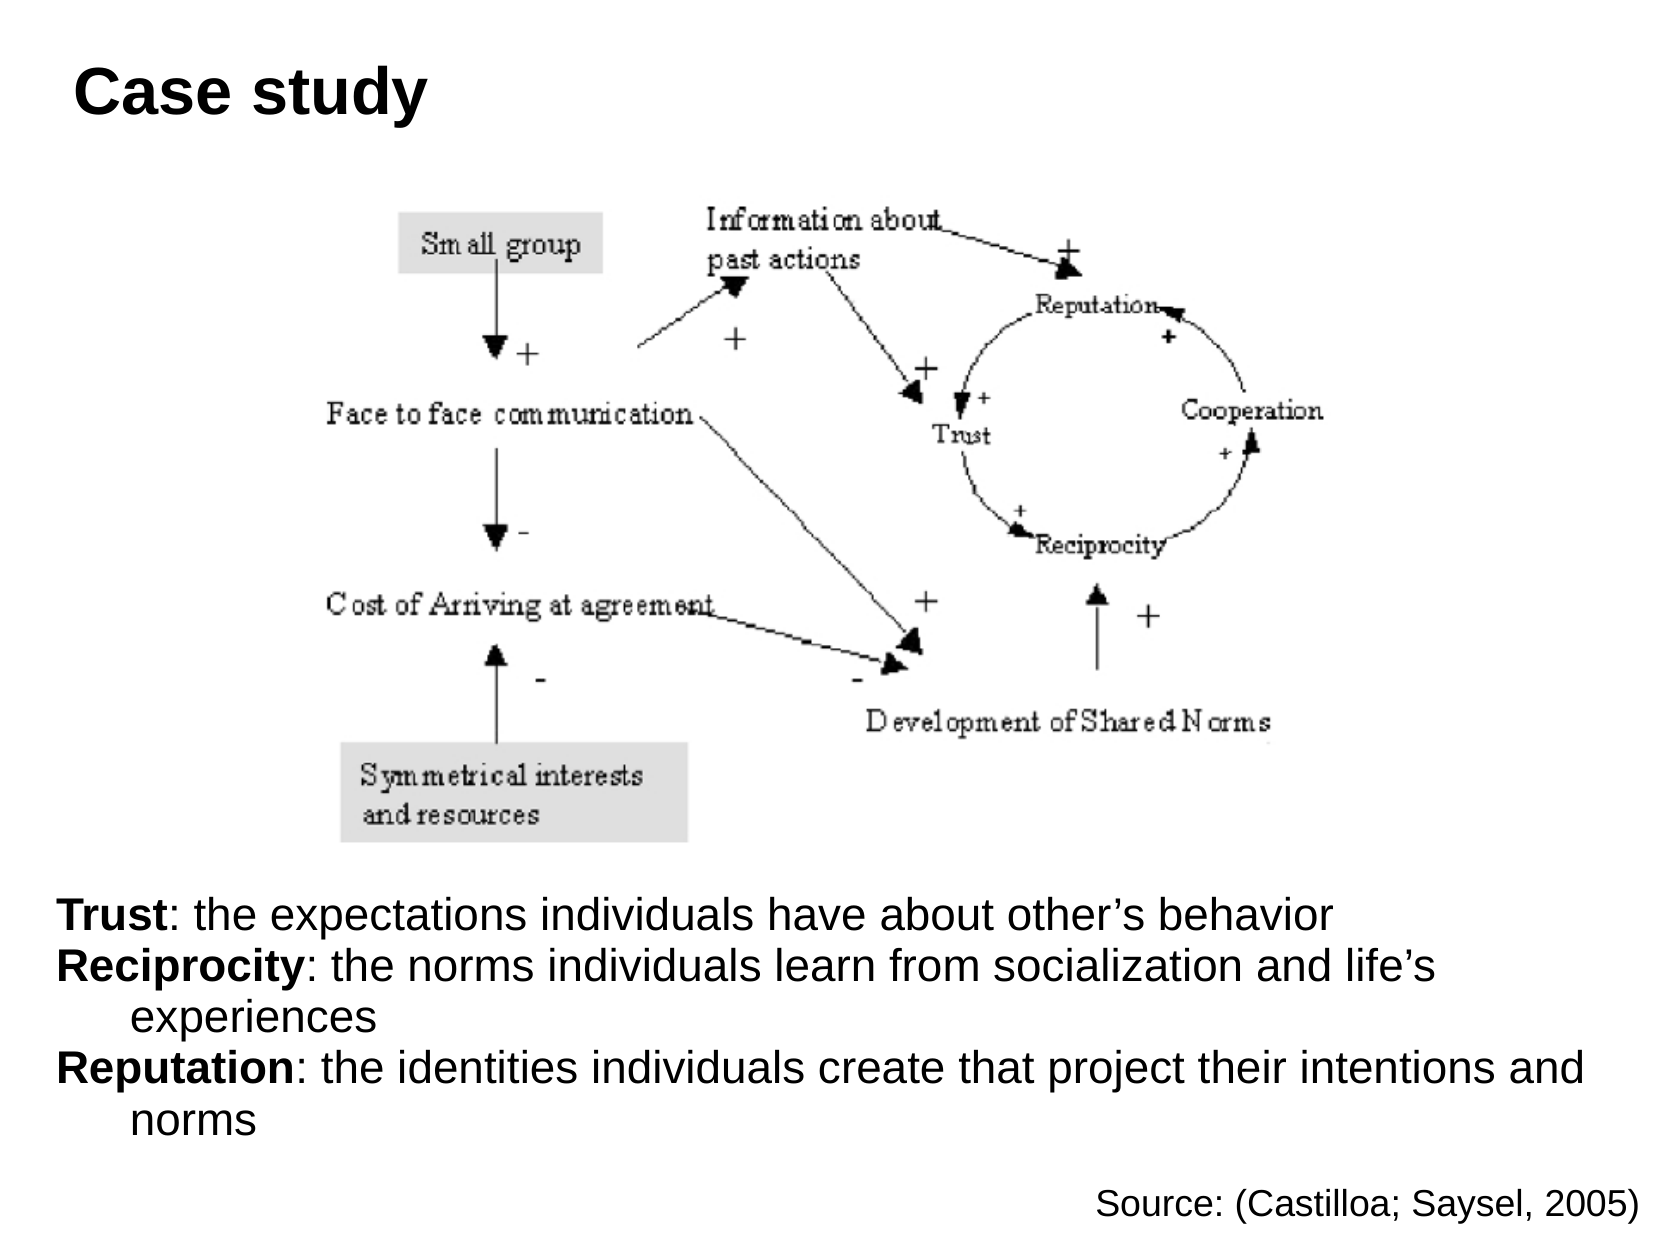

Case study
Trust: the expectations individuals have about other’s behavior Reciprocity: the norms individuals learn from socialization and life’s 			experiences
Reputation: the identities individuals create that project their intentions and 	norms
Source: (Castilloa; Saysel, 2005)